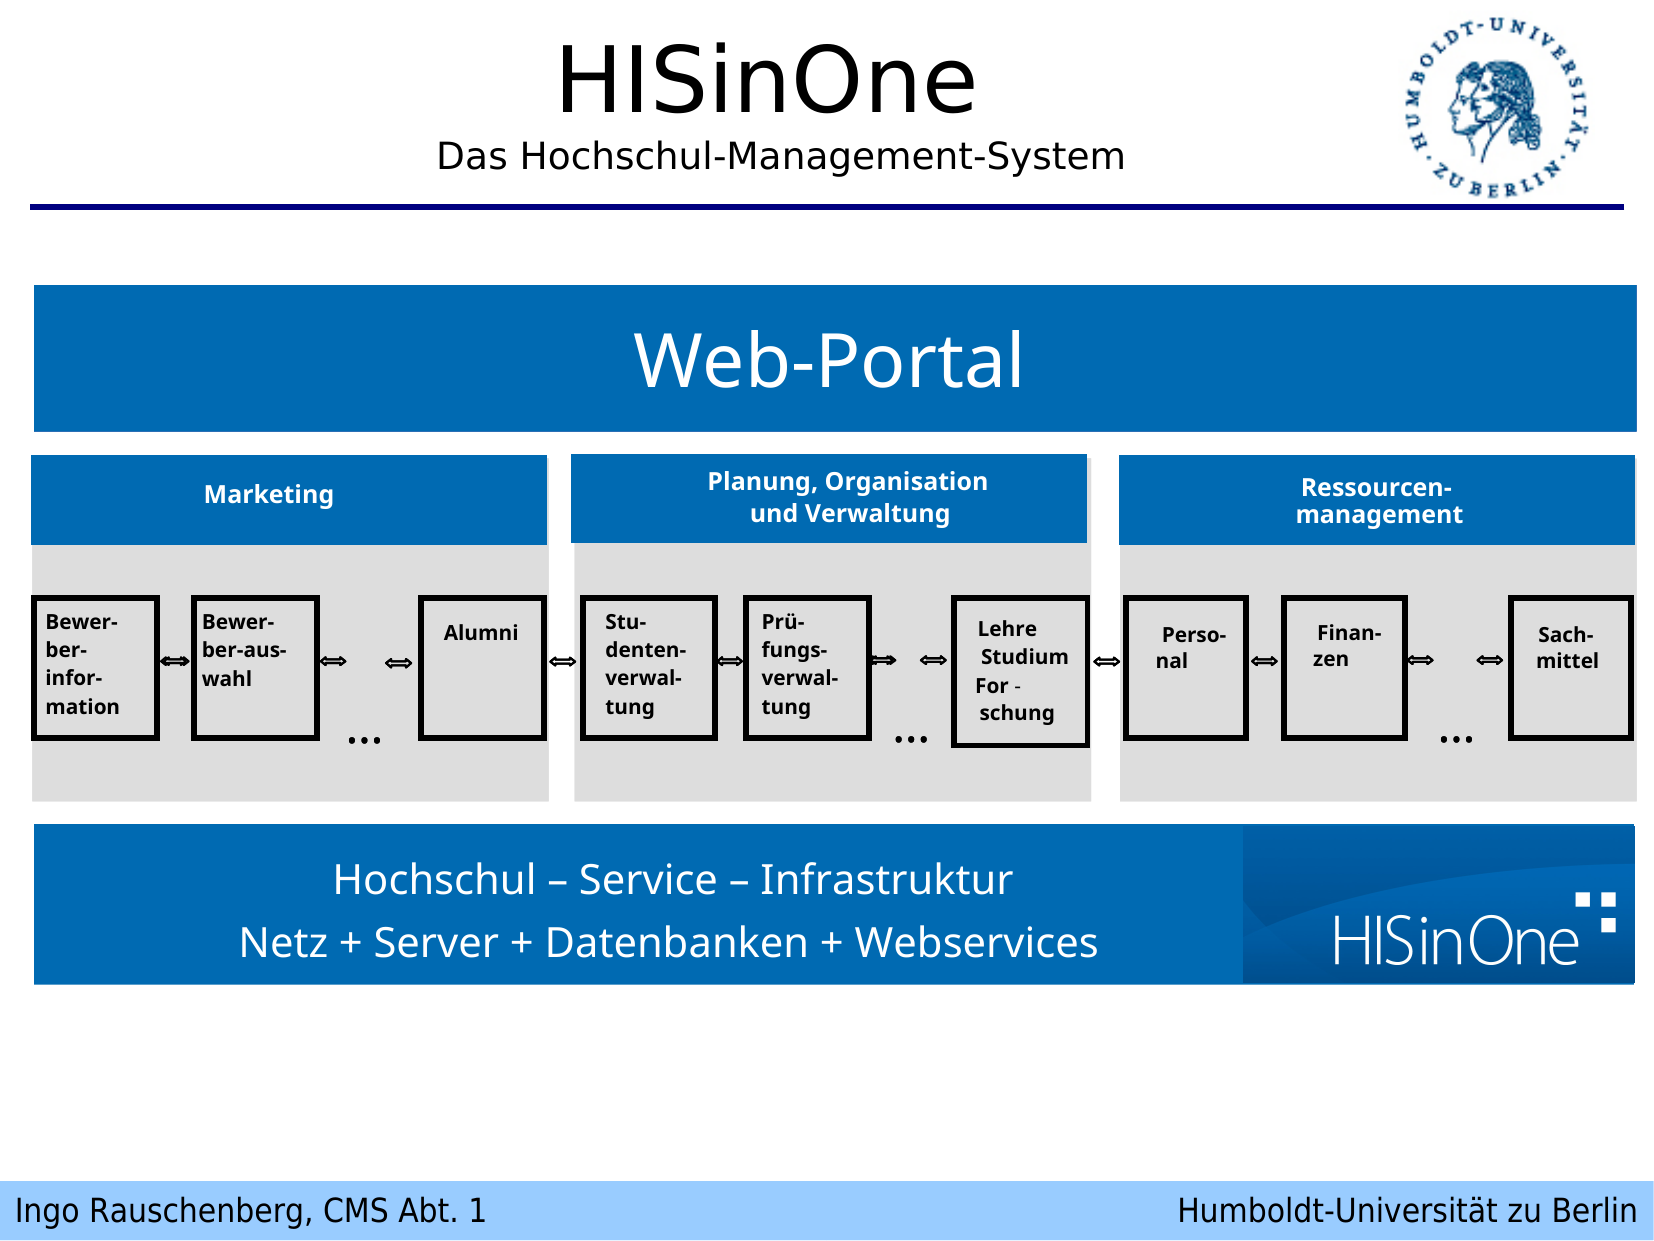

# HISinOne Das Hochschul-Management-System
Web-Portal
Planung, Organisation
Ressourcen-
Marketing
und Verwaltung
management
Bewer-ber-
infor-mation
Bewer-ber-aus-
wahl
Stu-denten-verwal-tung
Prü-fungs-verwal-tung
Lehre
Alumni
Finan-
Perso-
Sach-
Studium
zen
nal
mittel
wahl
For
-
…
…
…
…
…
…
schung
Hochschul – Service – Infrastruktur
Netz + Server + Datenbanken + Webservices
Ingo Rauschenberg, CMS Abt. 1
Humboldt-Universität zu Berlin